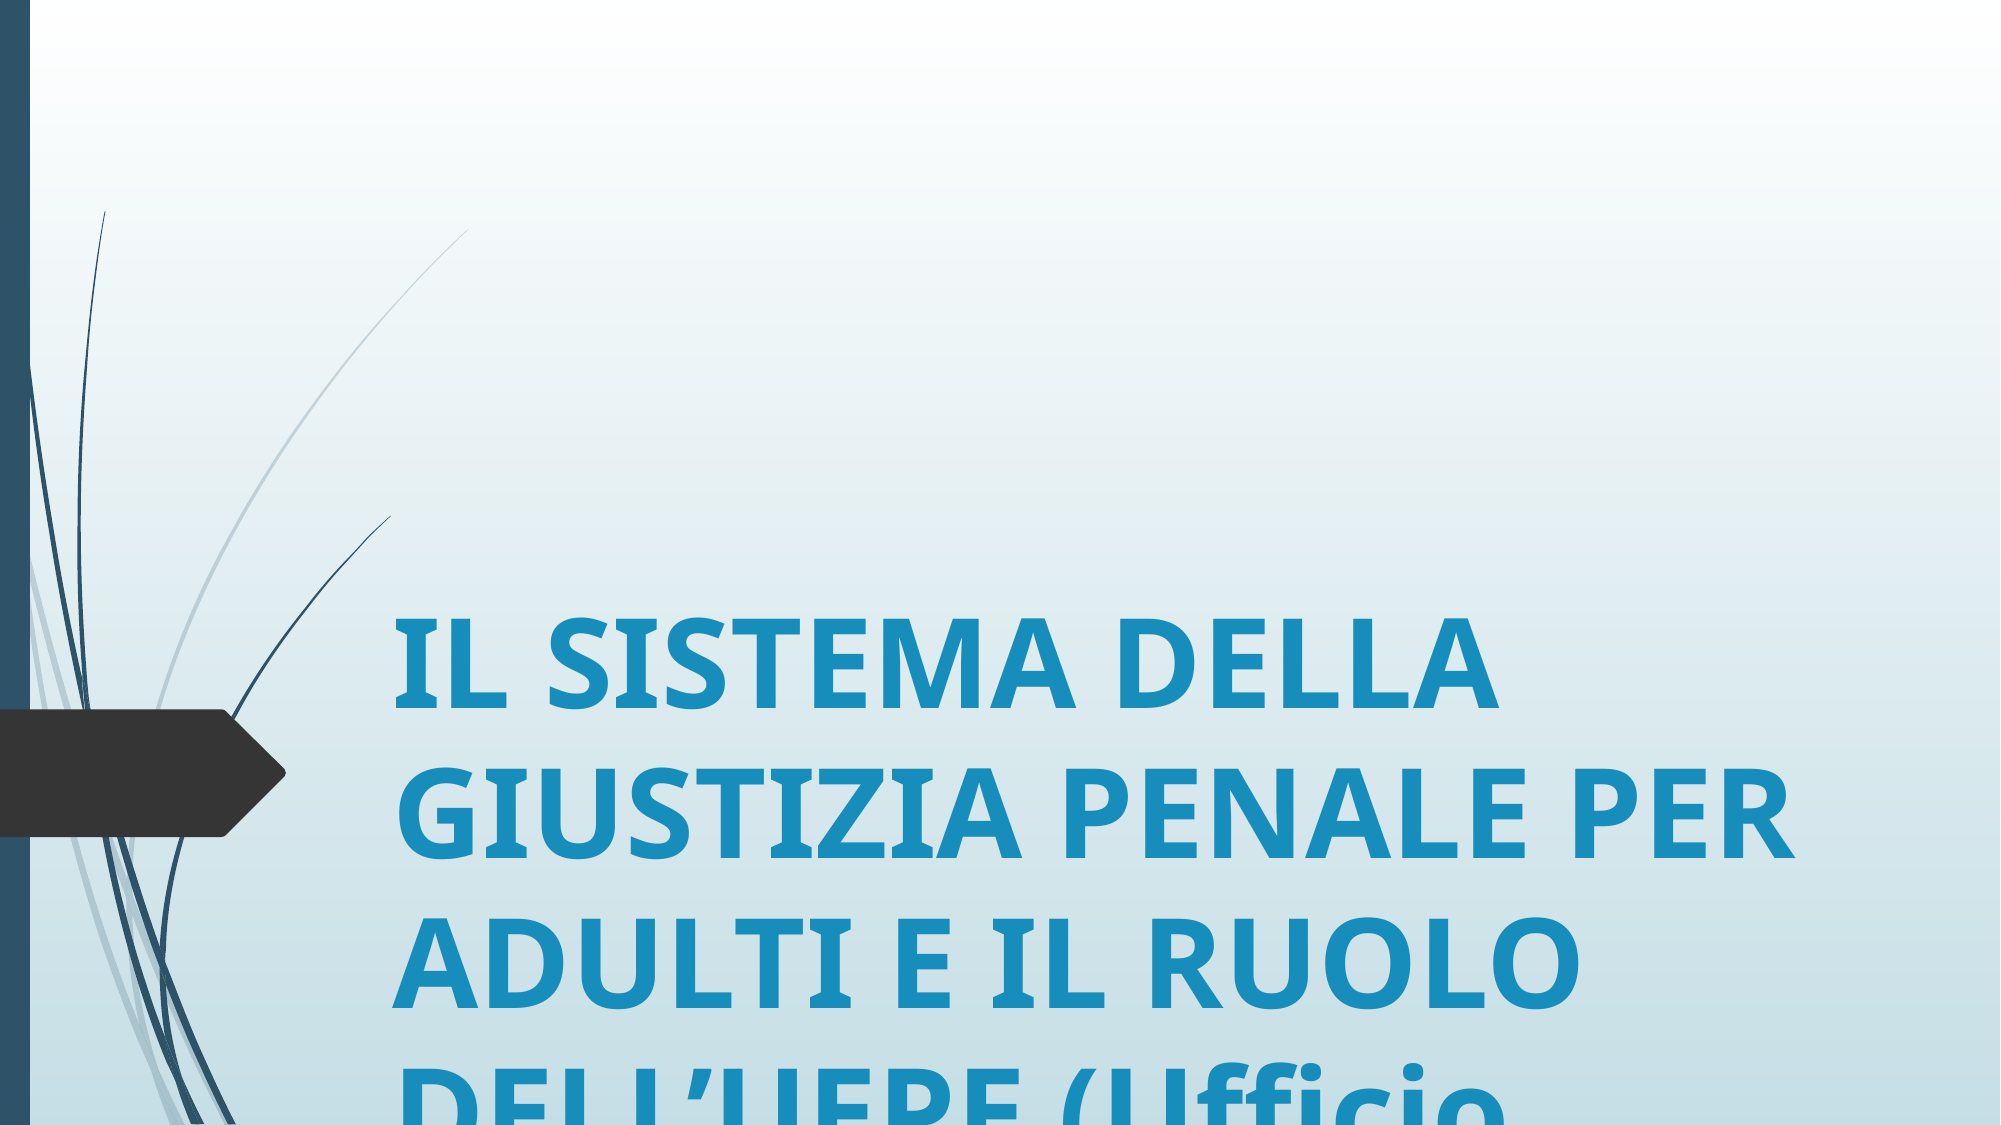

# IL SISTEMA DELLA GIUSTIZIA PENALE PER ADULTI E IL RUOLO DELL’UEPE (Ufficio Esecuzione Penale Esterna)